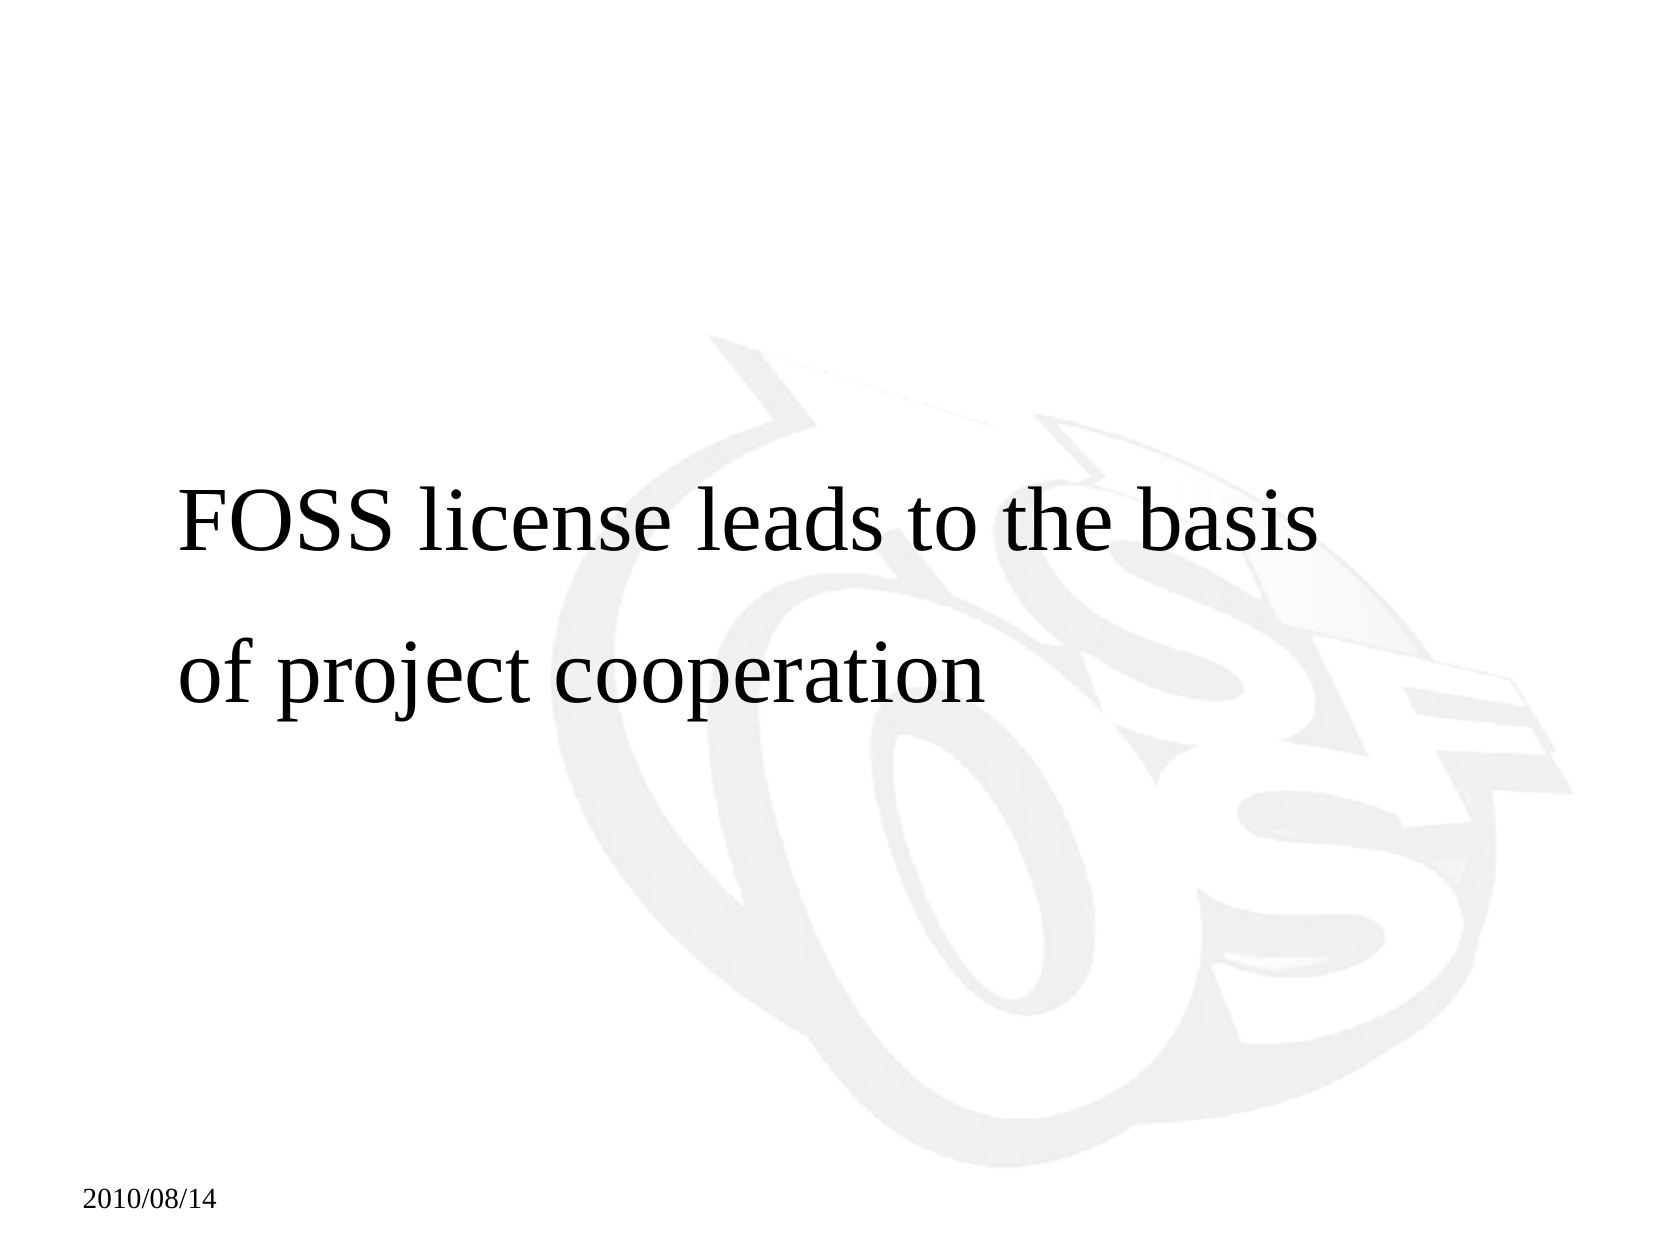

# FOSS license leads to the basis of project cooperation
2010/08/14